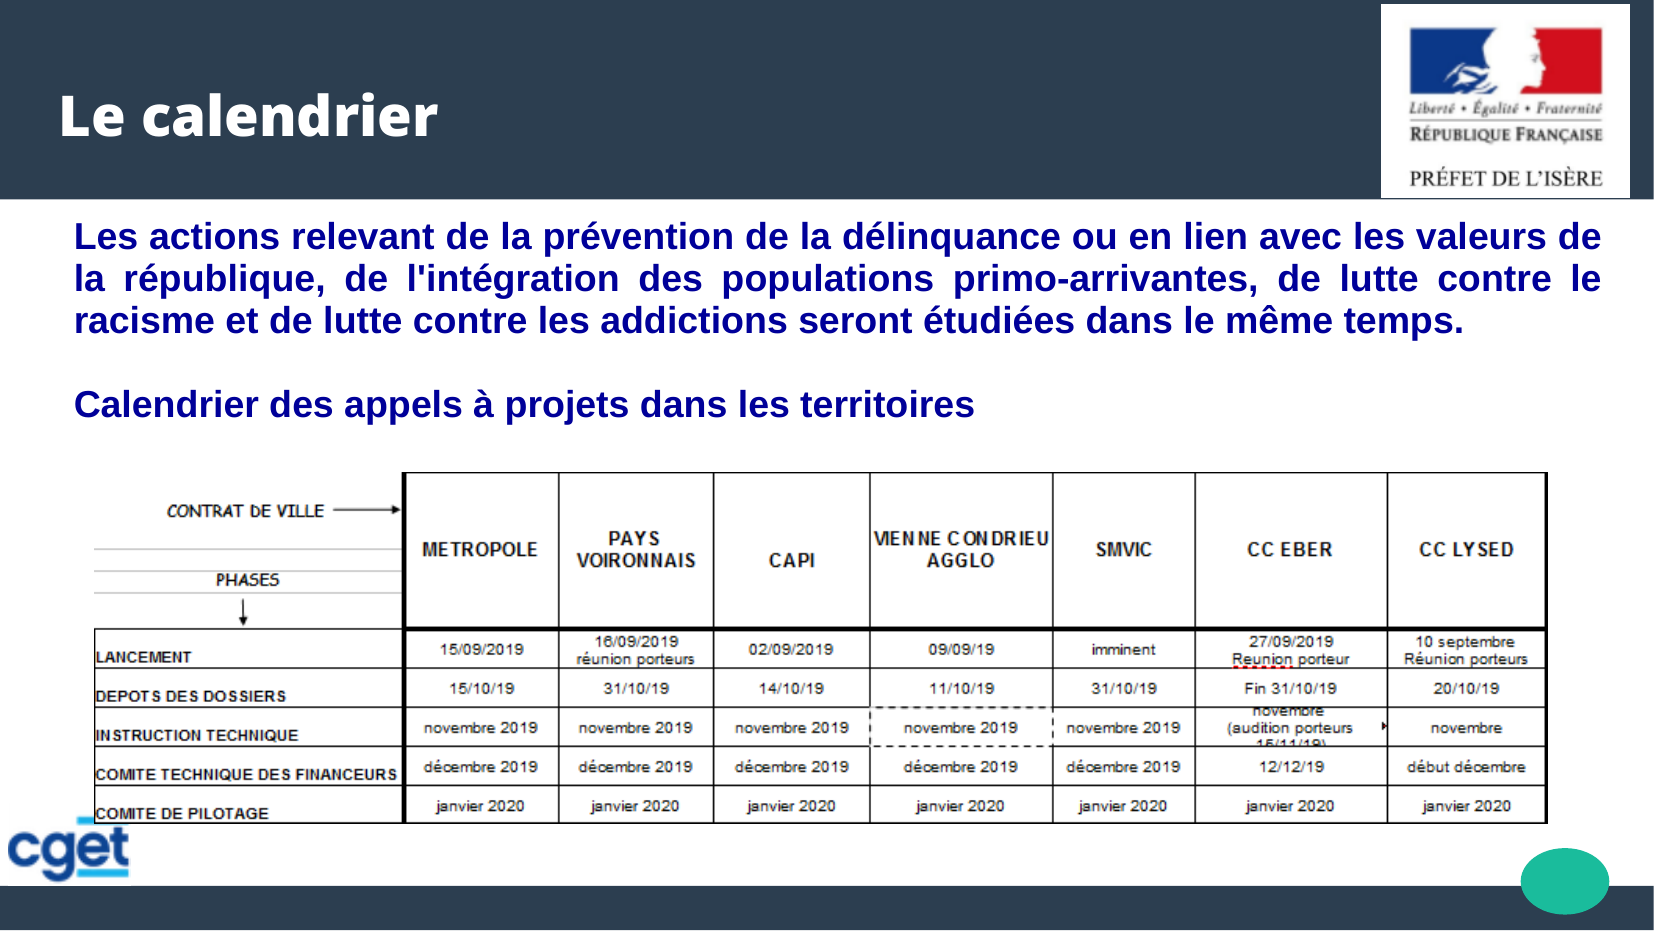

# Le calendrier
Les actions relevant de la prévention de la délinquance ou en lien avec les valeurs de la république, de l'intégration des populations primo-arrivantes, de lutte contre le racisme et de lutte contre les addictions seront étudiées dans le même temps.
Calendrier des appels à projets dans les territoires